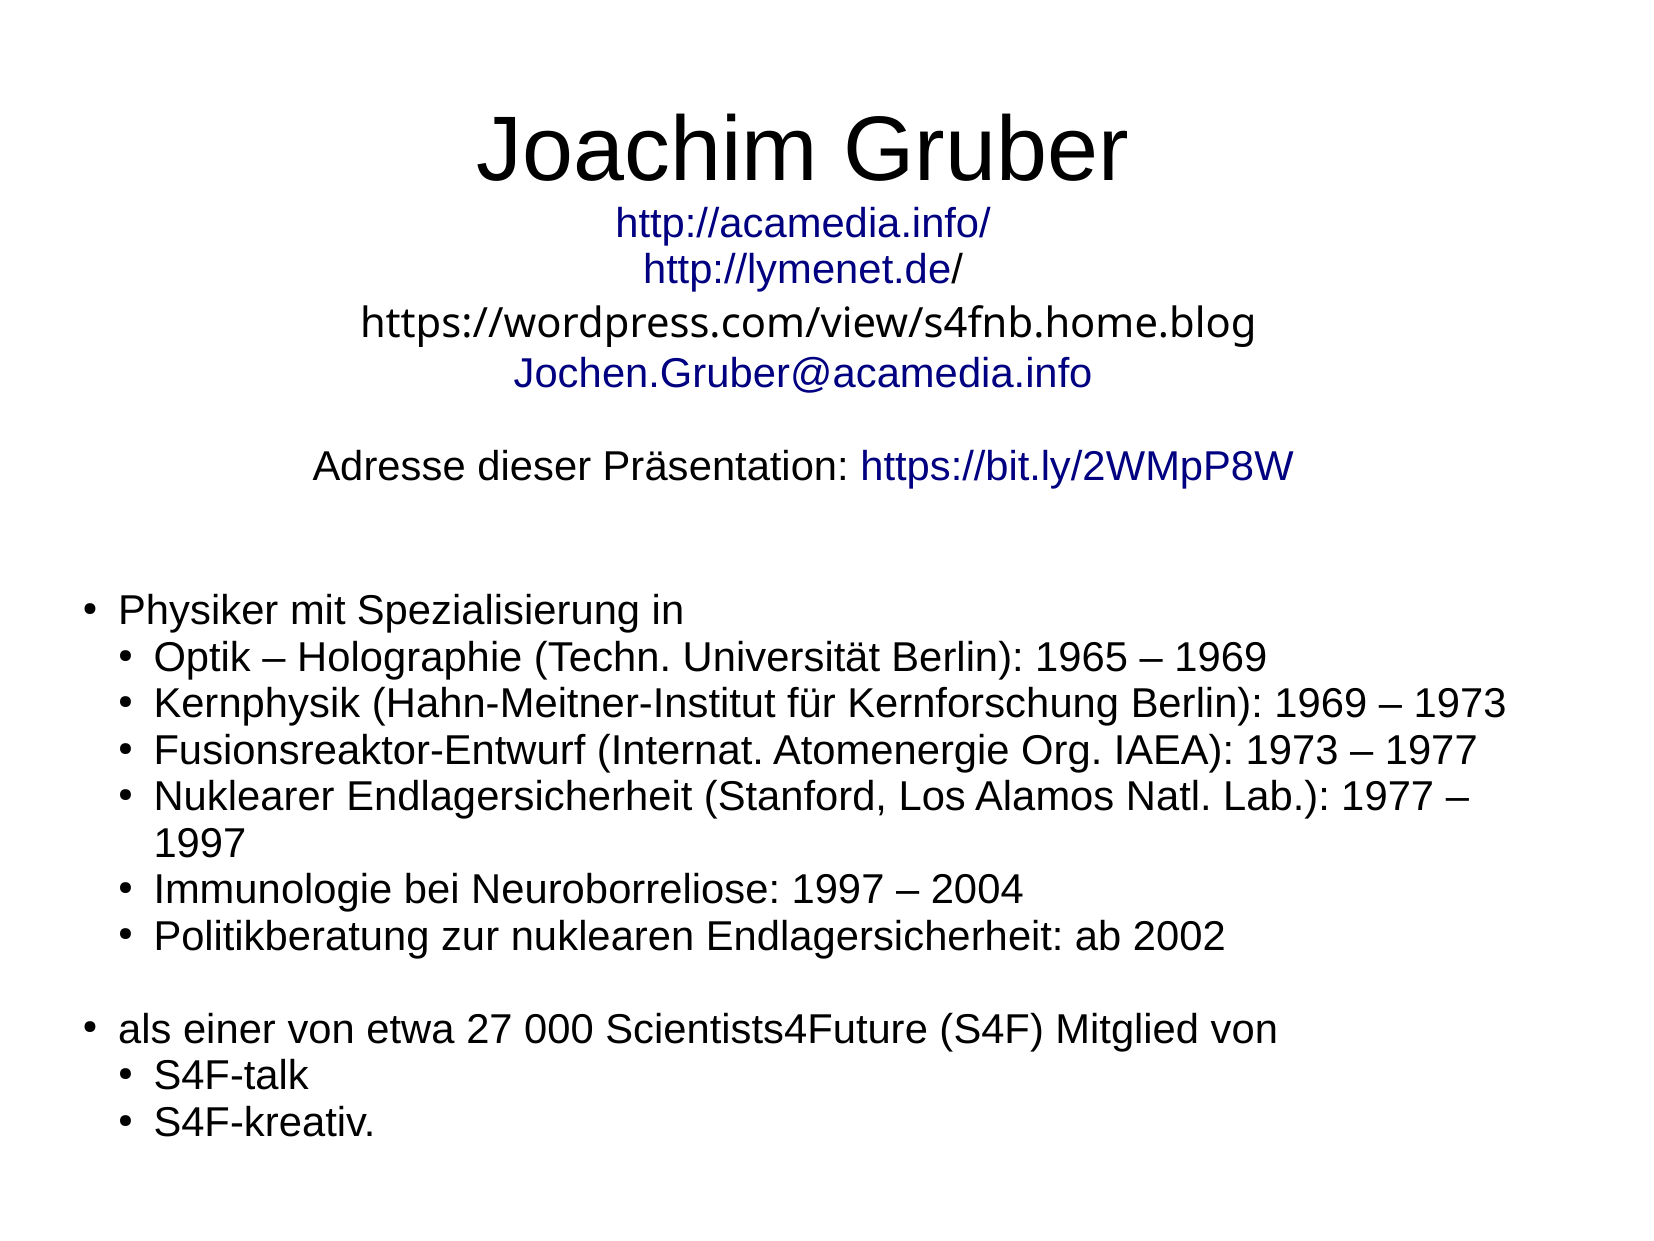

# Joachim Gruber http://acamedia.info/ http://lymenet.de/ https://wordpress.com/view/s4fnb.home.blog Jochen.Gruber@acamedia.info Adresse dieser Präsentation: https://bit.ly/2WMpP8W
Physiker mit Spezialisierung in
Optik – Holographie (Techn. Universität Berlin): 1965 – 1969
Kernphysik (Hahn-Meitner-Institut für Kernforschung Berlin): 1969 – 1973
Fusionsreaktor-Entwurf (Internat. Atomenergie Org. IAEA): 1973 – 1977
Nuklearer Endlagersicherheit (Stanford, Los Alamos Natl. Lab.): 1977 – 1997
Immunologie bei Neuroborreliose: 1997 – 2004
Politikberatung zur nuklearen Endlagersicherheit: ab 2002
als einer von etwa 27 000 Scientists4Future (S4F) Mitglied von
S4F-talk
S4F-kreativ.